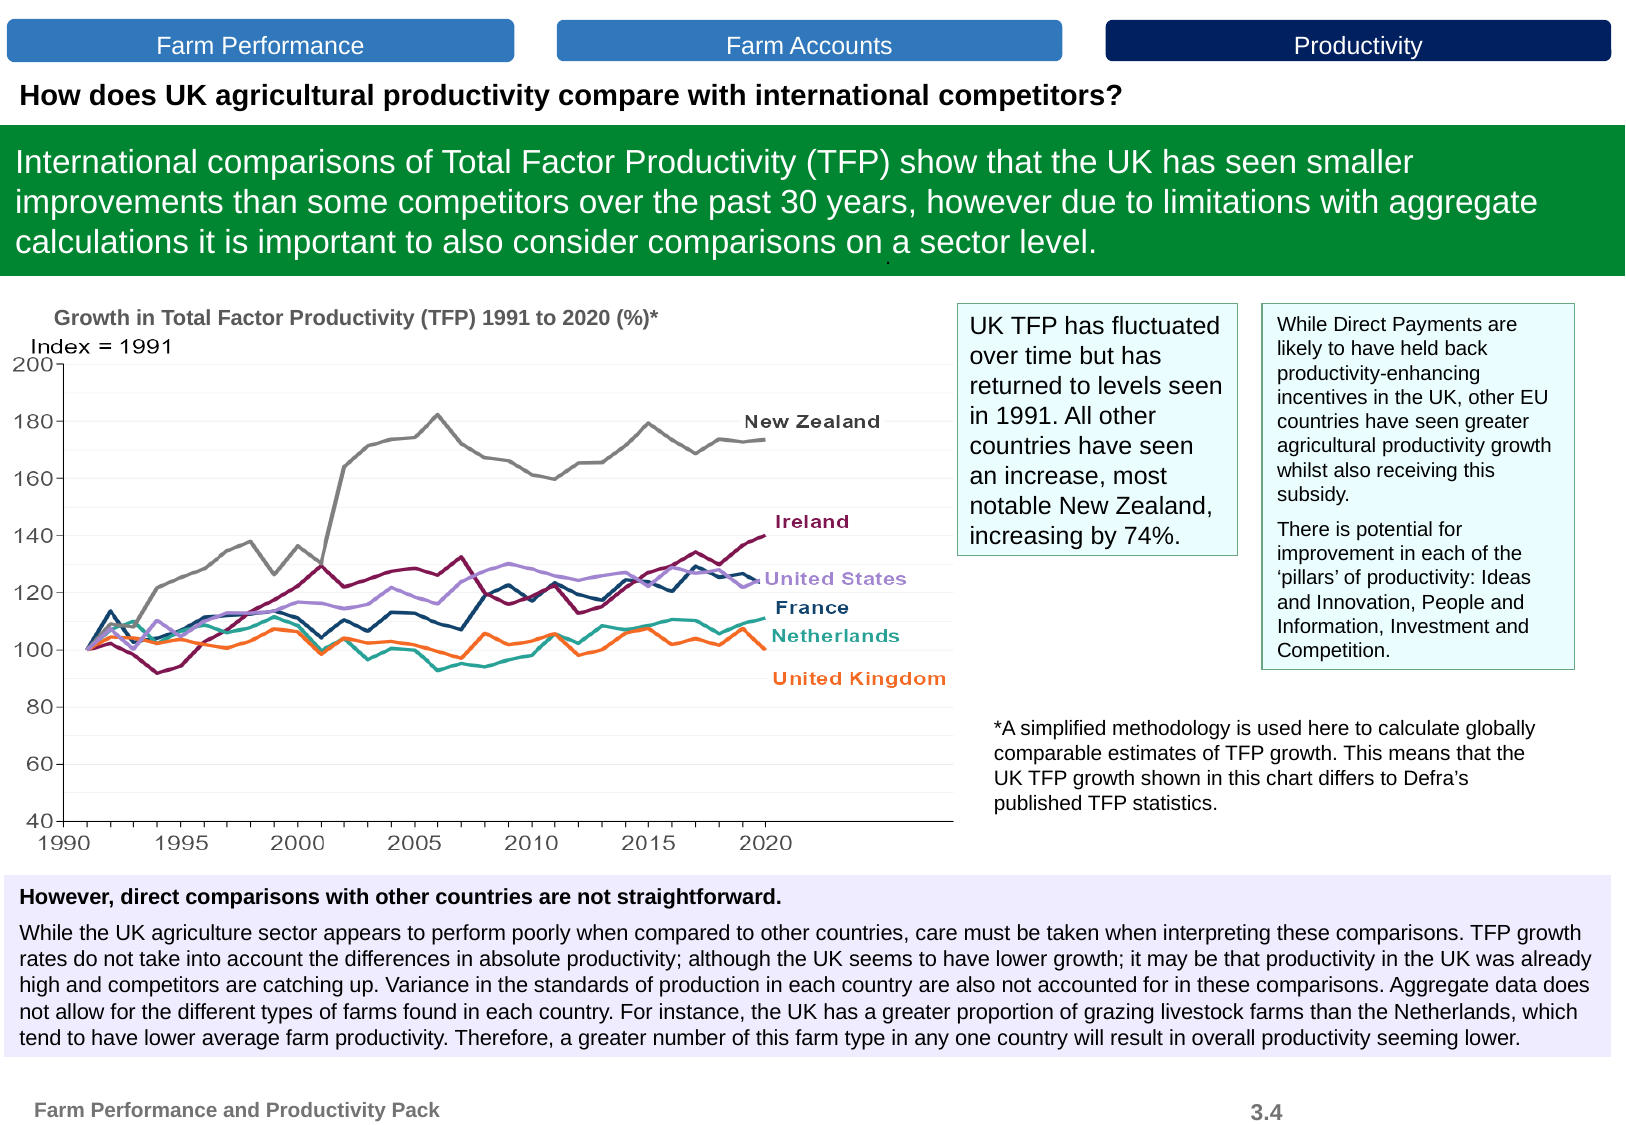

Farm Performance
Farm Accounts
Productivity
How does UK agricultural productivity compare with international competitors?
International comparisons of Total Factor Productivity (TFP) show that the UK has seen smaller improvements than some competitors over the past 30 years, however due to limitations with aggregate calculations it is important to also consider comparisons on a sector level.
.
Growth in Total Factor Productivity (TFP) 1991 to 2020 (%)*
UK TFP has fluctuated over time but has returned to levels seen in 1991. All other countries have seen an increase, most notable New Zealand, increasing by 74%.
While Direct Payments are likely to have held back productivity-enhancing incentives in the UK, other EU countries have seen greater agricultural productivity growth whilst also receiving this subsidy.
There is potential for improvement in each of the ‘pillars’ of productivity: Ideas and Innovation, People and Information, Investment and Competition.
*A simplified methodology is used here to calculate globally comparable estimates of TFP growth. This means that the UK TFP growth shown in this chart differs to Defra’s published TFP statistics.
However, direct comparisons with other countries are not straightforward.
While the UK agriculture sector appears to perform poorly when compared to other countries, care must be taken when interpreting these comparisons. TFP growth rates do not take into account the differences in absolute productivity; although the UK seems to have lower growth; it may be that productivity in the UK was already high and competitors are catching up. Variance in the standards of production in each country are also not accounted for in these comparisons. Aggregate data does not allow for the different types of farms found in each country. For instance, the UK has a greater proportion of grazing livestock farms than the Netherlands, which tend to have lower average farm productivity. Therefore, a greater number of this farm type in any one country will result in overall productivity seeming lower.
3.4
Farm Performance and Productivity Pack